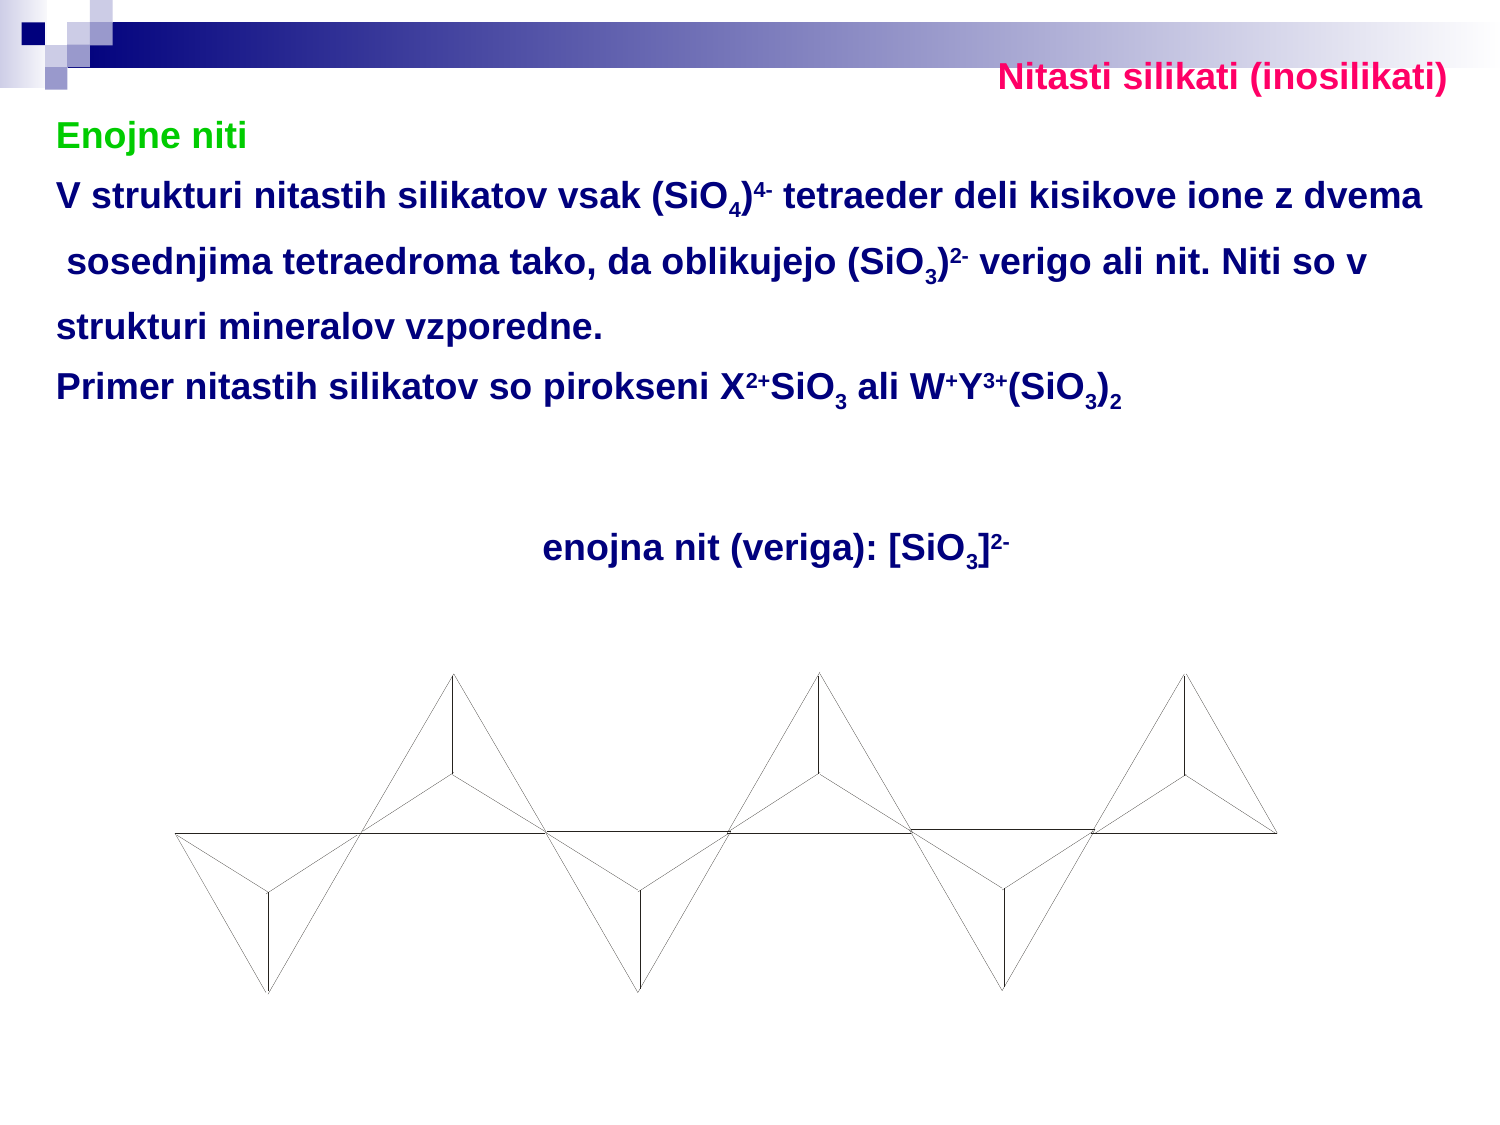

Nitasti silikati (inosilikati)
Enojne niti
V strukturi nitastih silikatov vsak (SiO4)4- tetraeder deli kisikove ione z dvema
 sosednjima tetraedroma tako, da oblikujejo (SiO3)2- verigo ali nit. Niti so v
strukturi mineralov vzporedne.
Primer nitastih silikatov so pirokseni X2+SiO3 ali W+Y3+(SiO3)2
enojna nit (veriga): [SiO3]2-